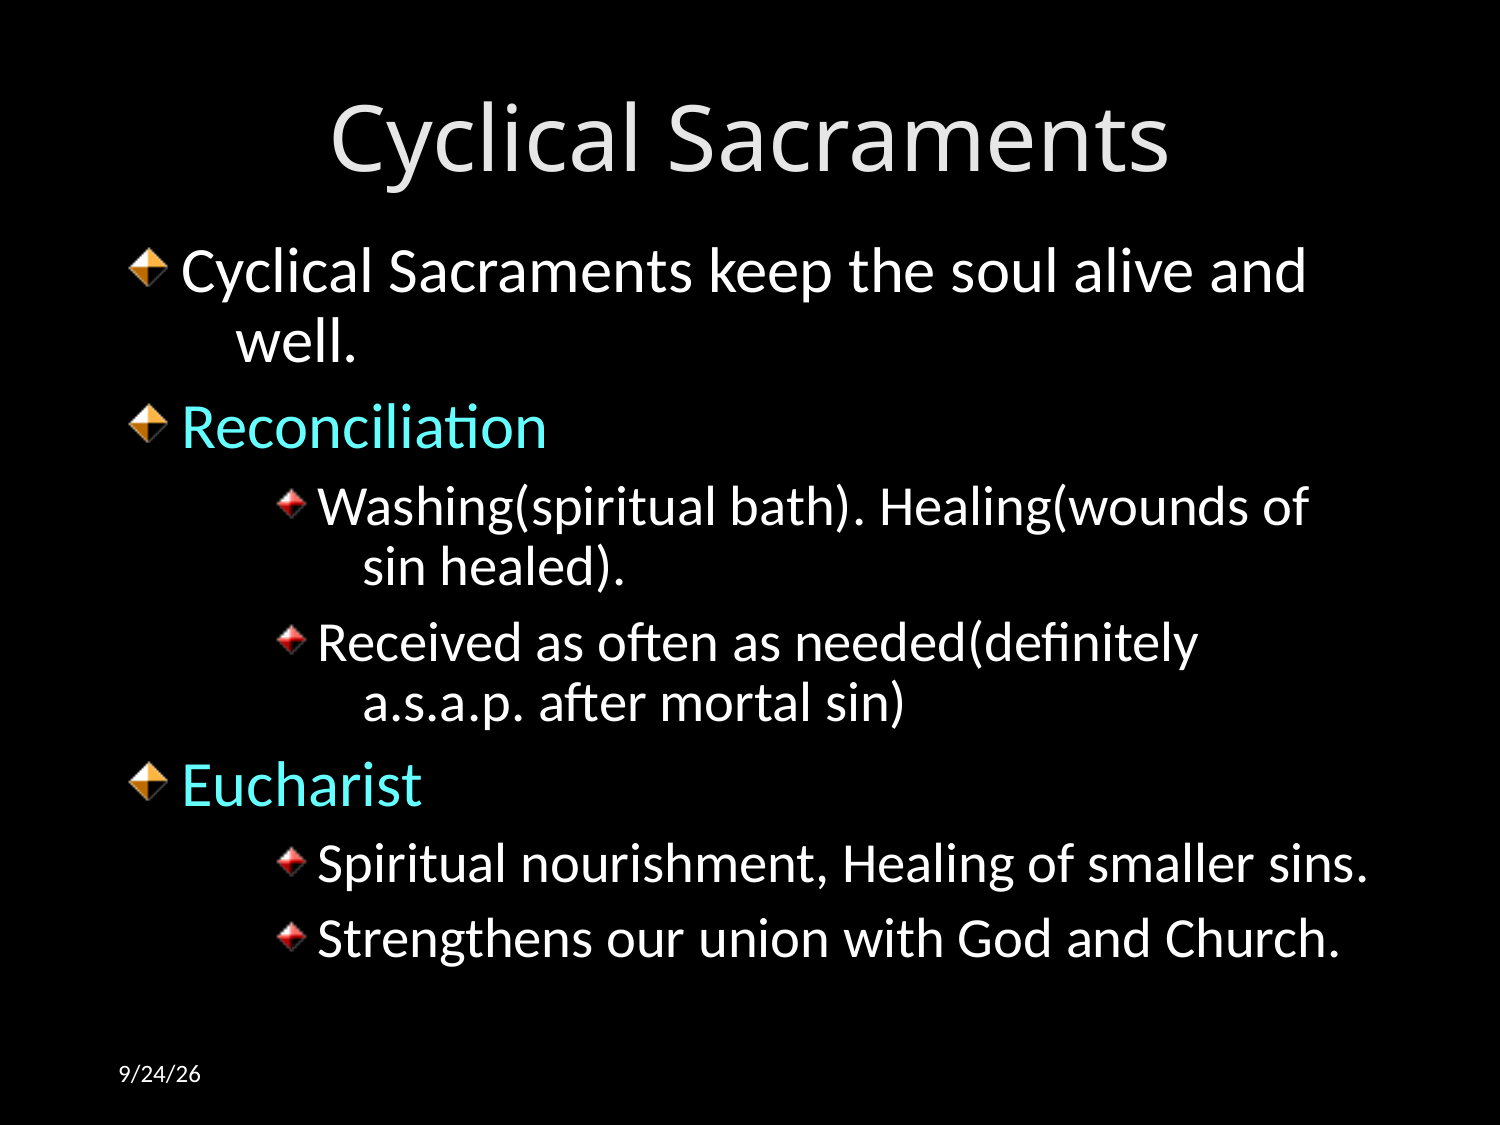

# Cyclical Sacraments
Cyclical Sacraments keep the soul alive and well.
Reconciliation
Washing(spiritual bath). Healing(wounds of sin healed).
Received as often as needed(definitely a.s.a.p. after mortal sin)
Eucharist
Spiritual nourishment, Healing of smaller sins.
Strengthens our union with God and Church.